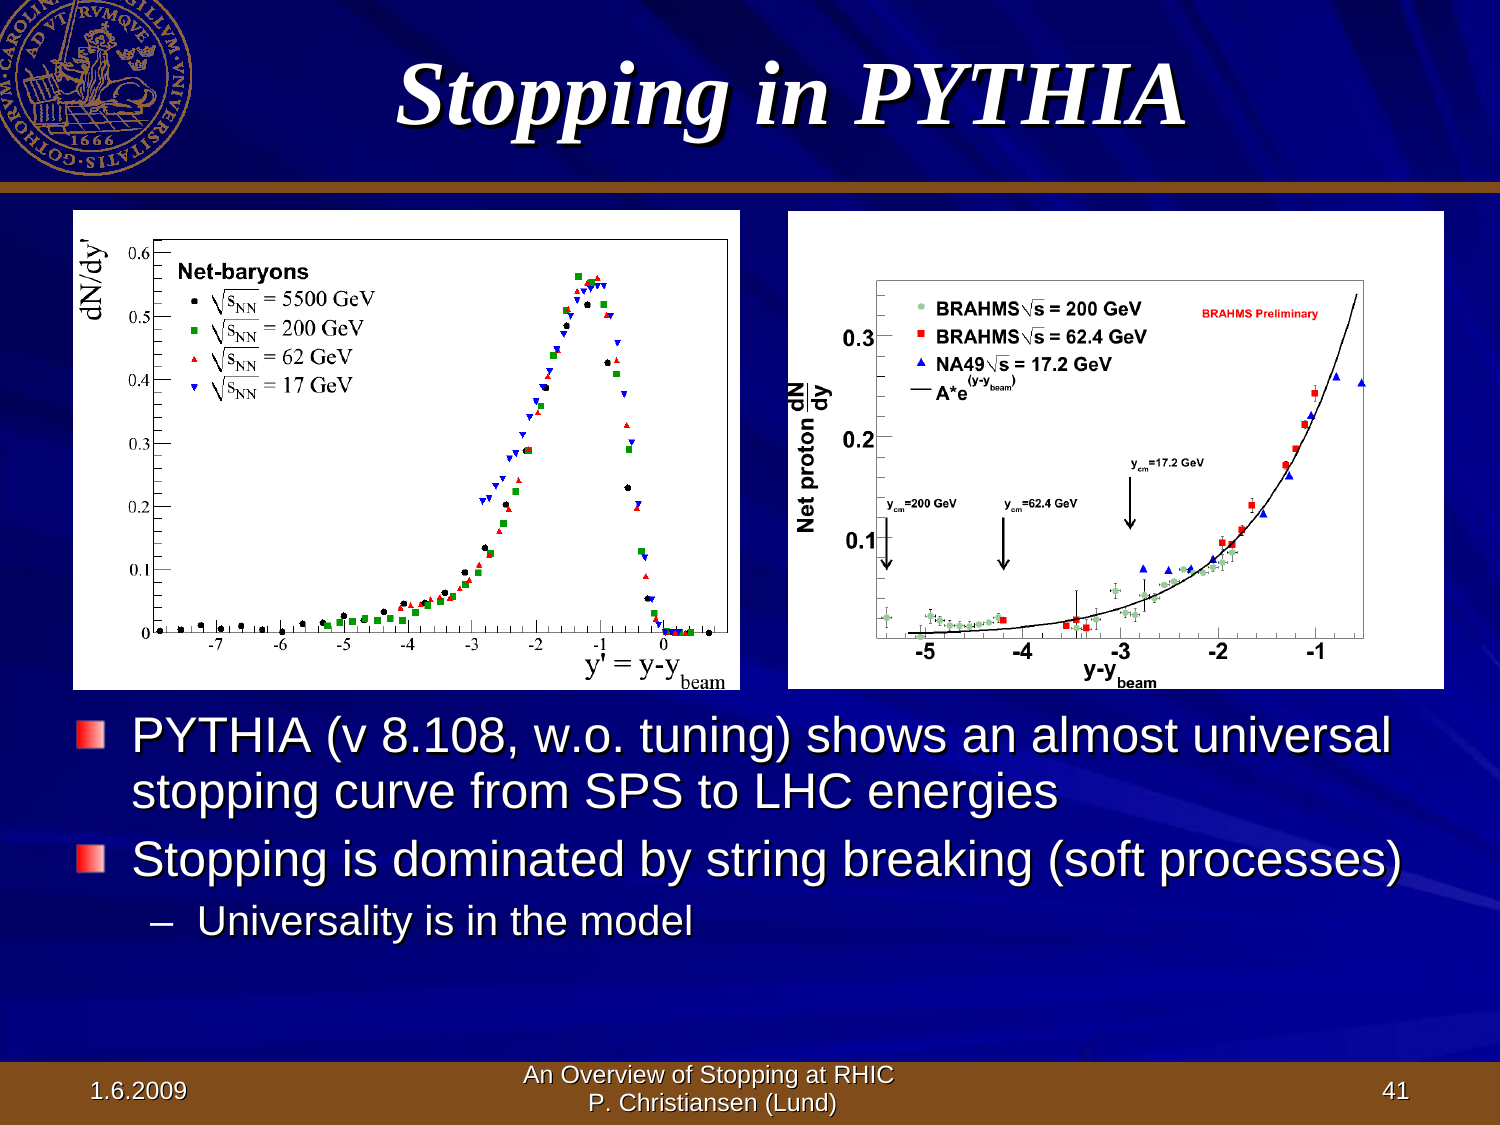

# Stopping in PYTHIA
PYTHIA (v 8.108, w.o. tuning) shows an almost universal stopping curve from SPS to LHC energies
Stopping is dominated by string breaking (soft processes)
Universality is in the model
41